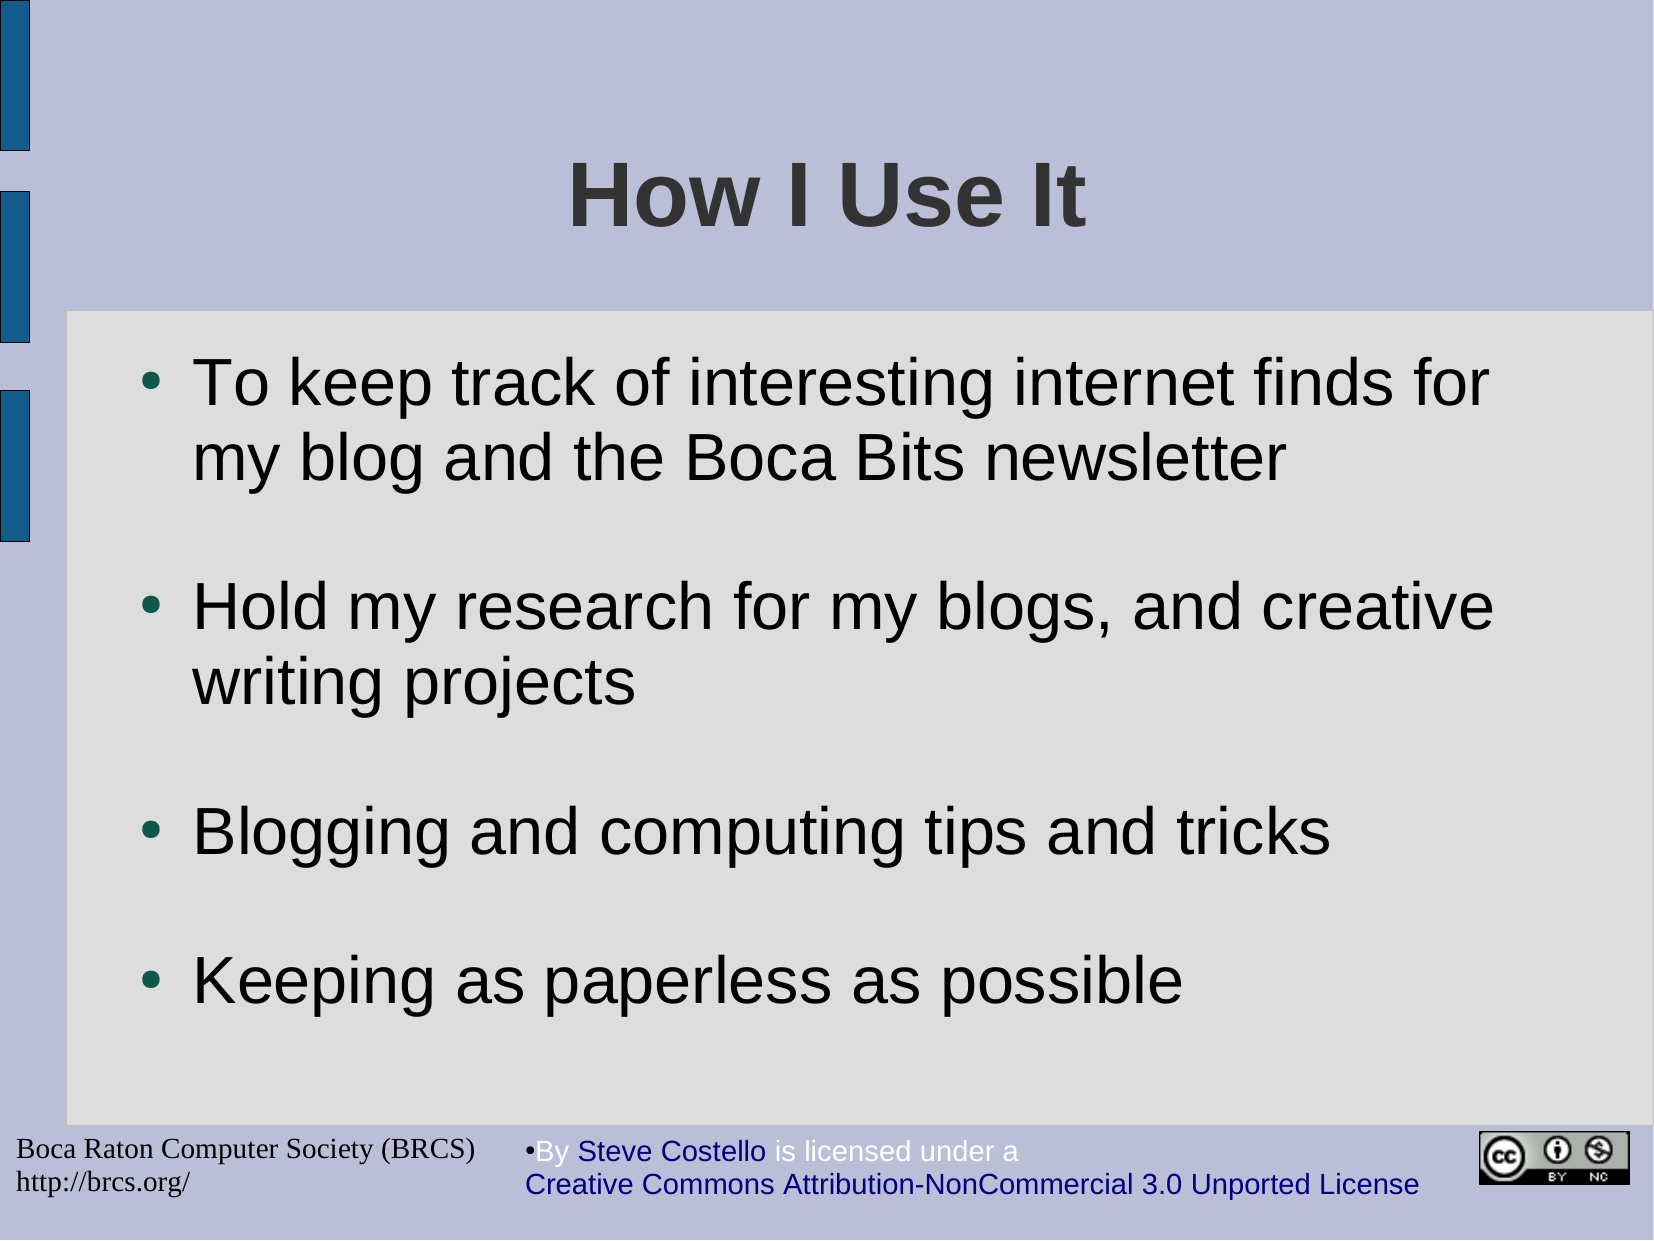

# How I Use It
To keep track of interesting internet finds for my blog and the Boca Bits newsletter
Hold my research for my blogs, and creative writing projects
Blogging and computing tips and tricks
Keeping as paperless as possible